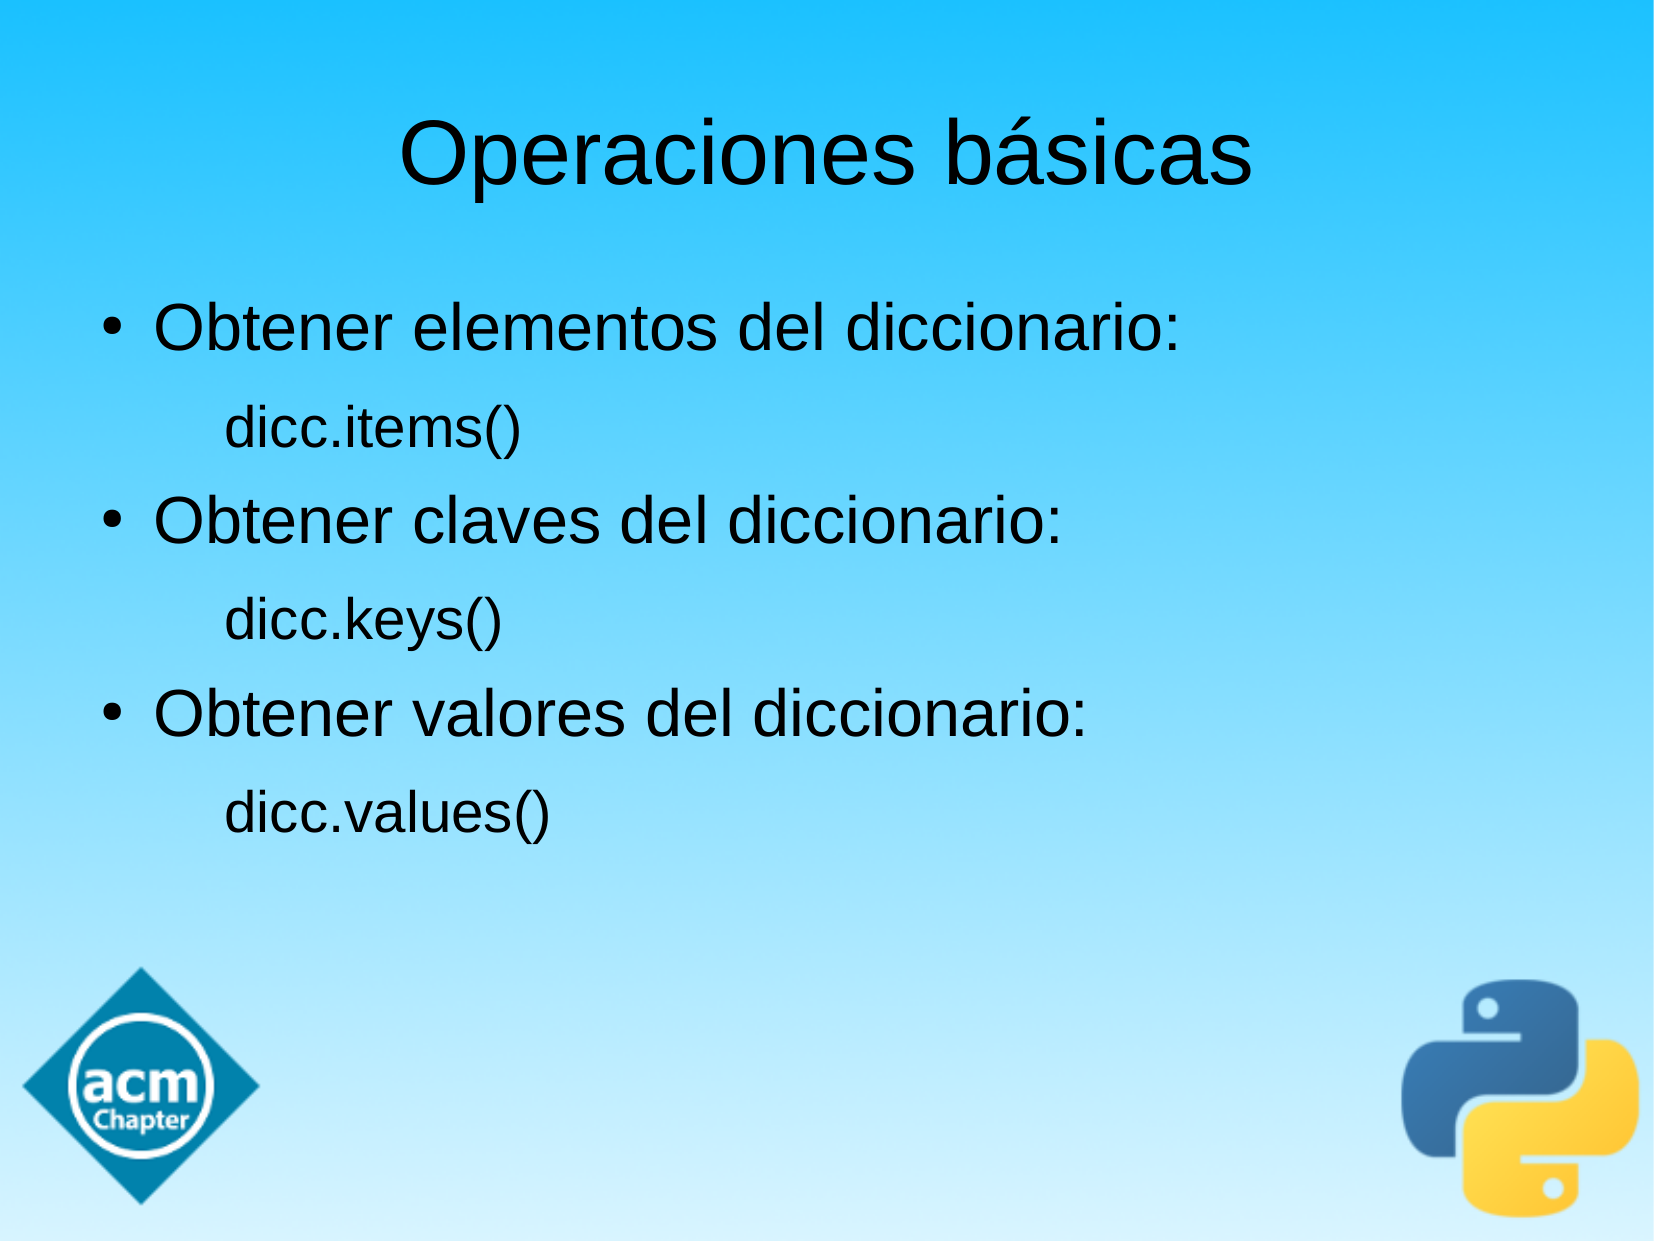

# Operaciones básicas
Obtener elementos del diccionario:
dicc.items()
Obtener claves del diccionario:
dicc.keys()
Obtener valores del diccionario:
dicc.values()